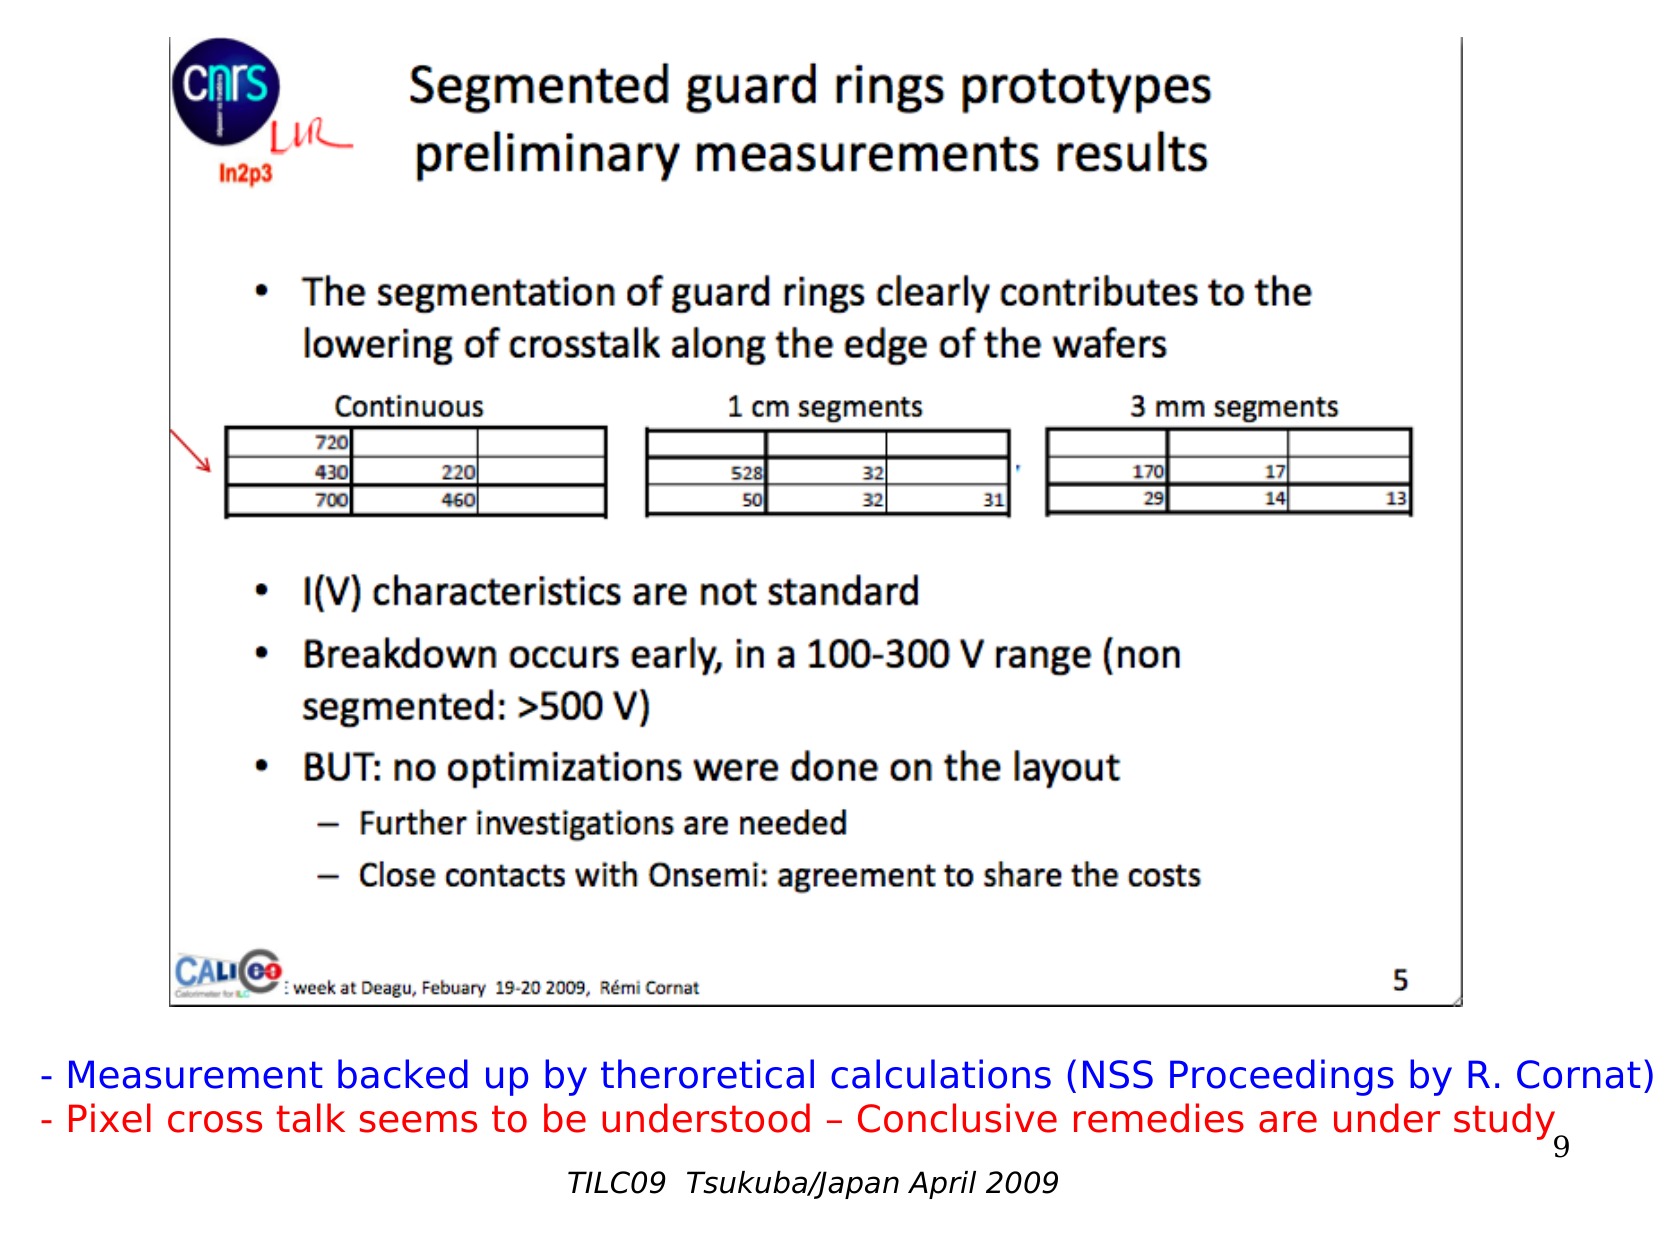

- Measurement backed up by theroretical calculations (NSS Proceedings by R. Cornat)
- Pixel cross talk seems to be understood – Conclusive remedies are under study
9